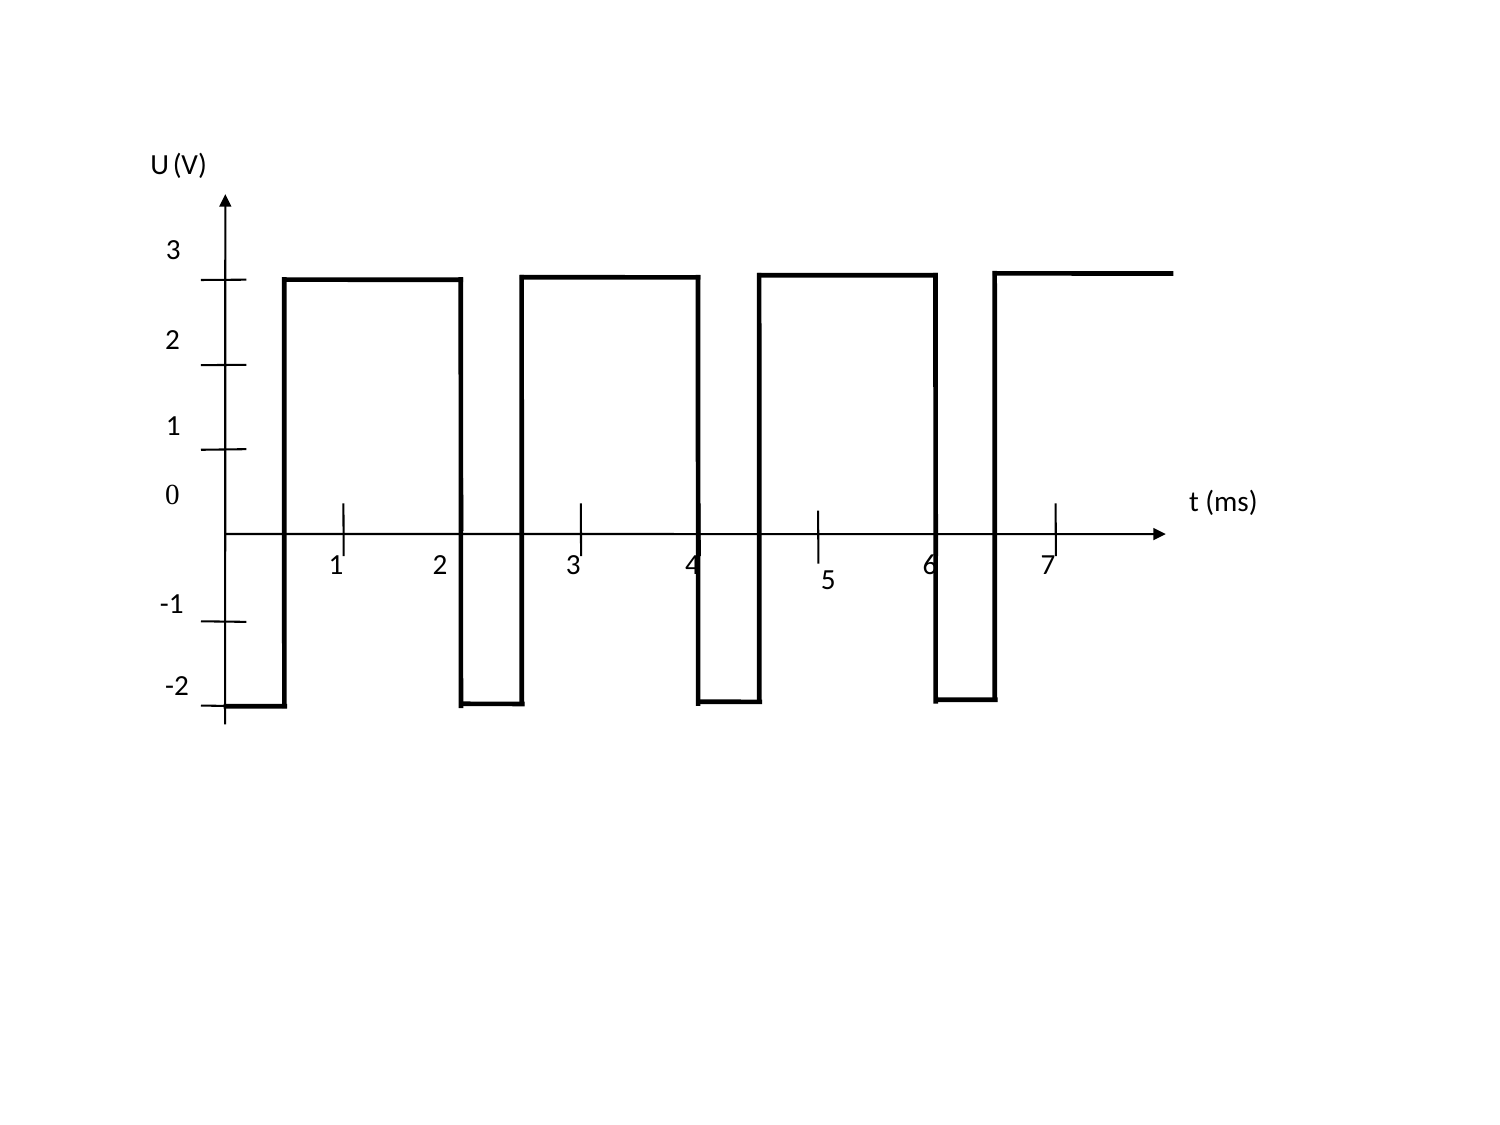

U (V)
3
2
1
0
t (ms)
1
2
3
4
6
7
5
-1
-2